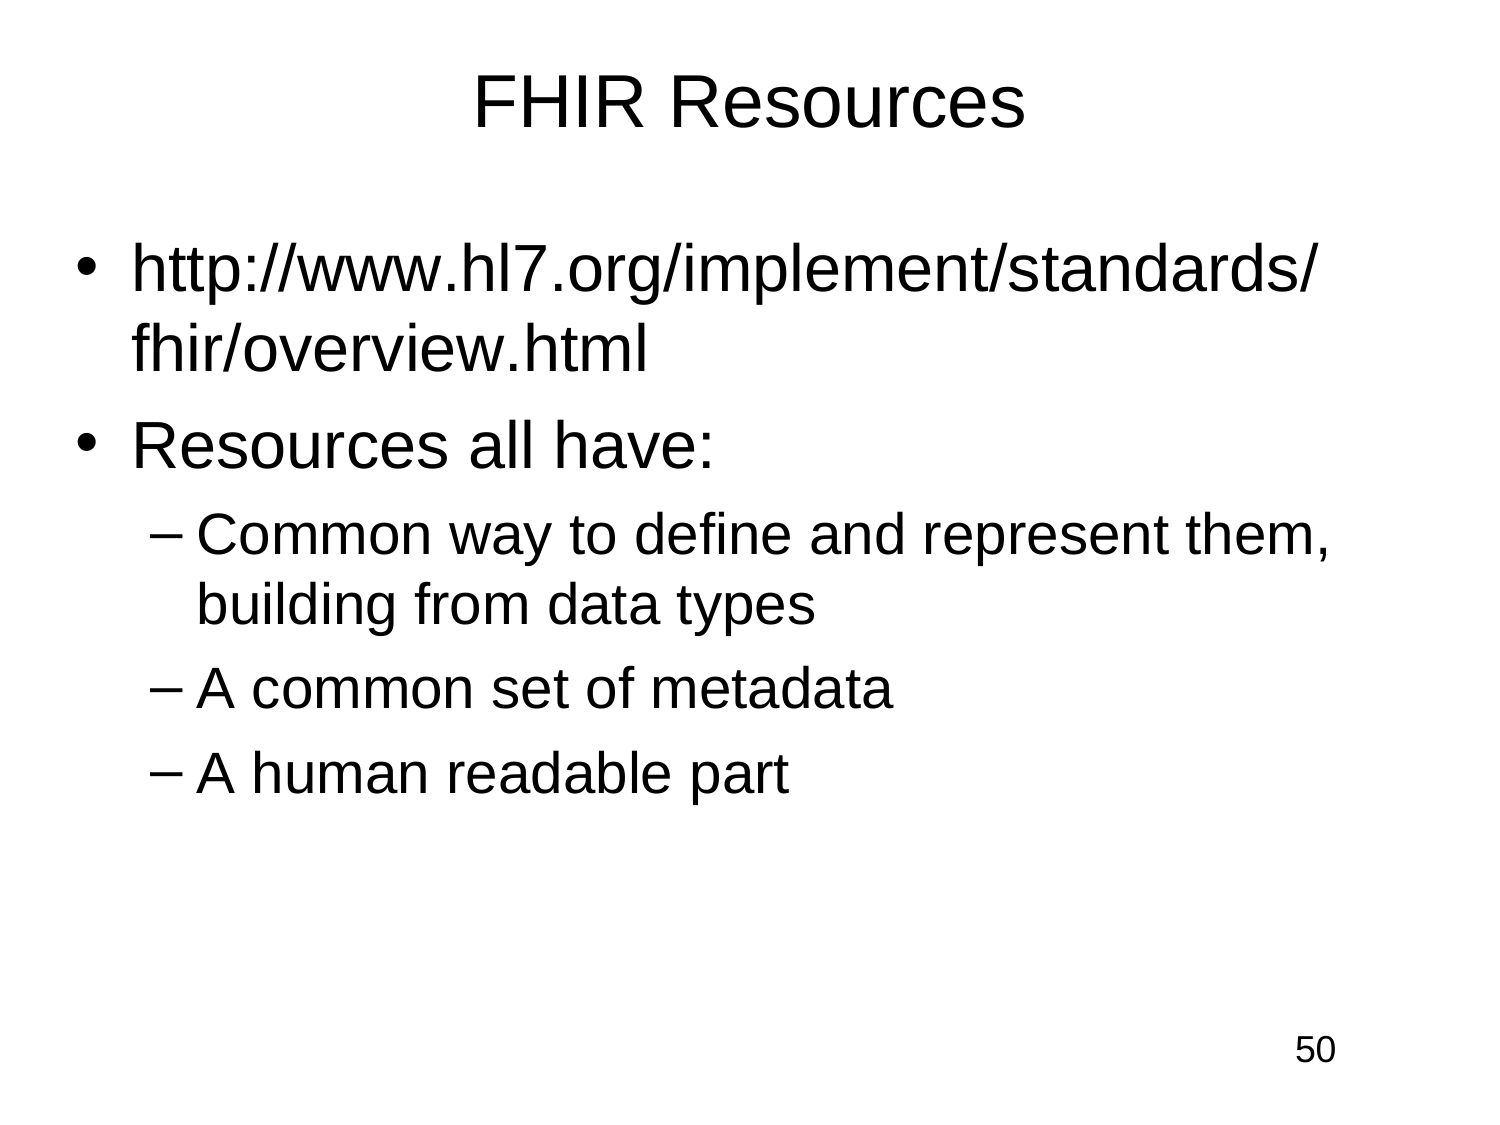

# FHIR Resources
http://www.hl7.org/implement/standards/fhir/overview.html
Resources all have:
Common way to define and represent them, building from data types
A common set of metadata
A human readable part
50